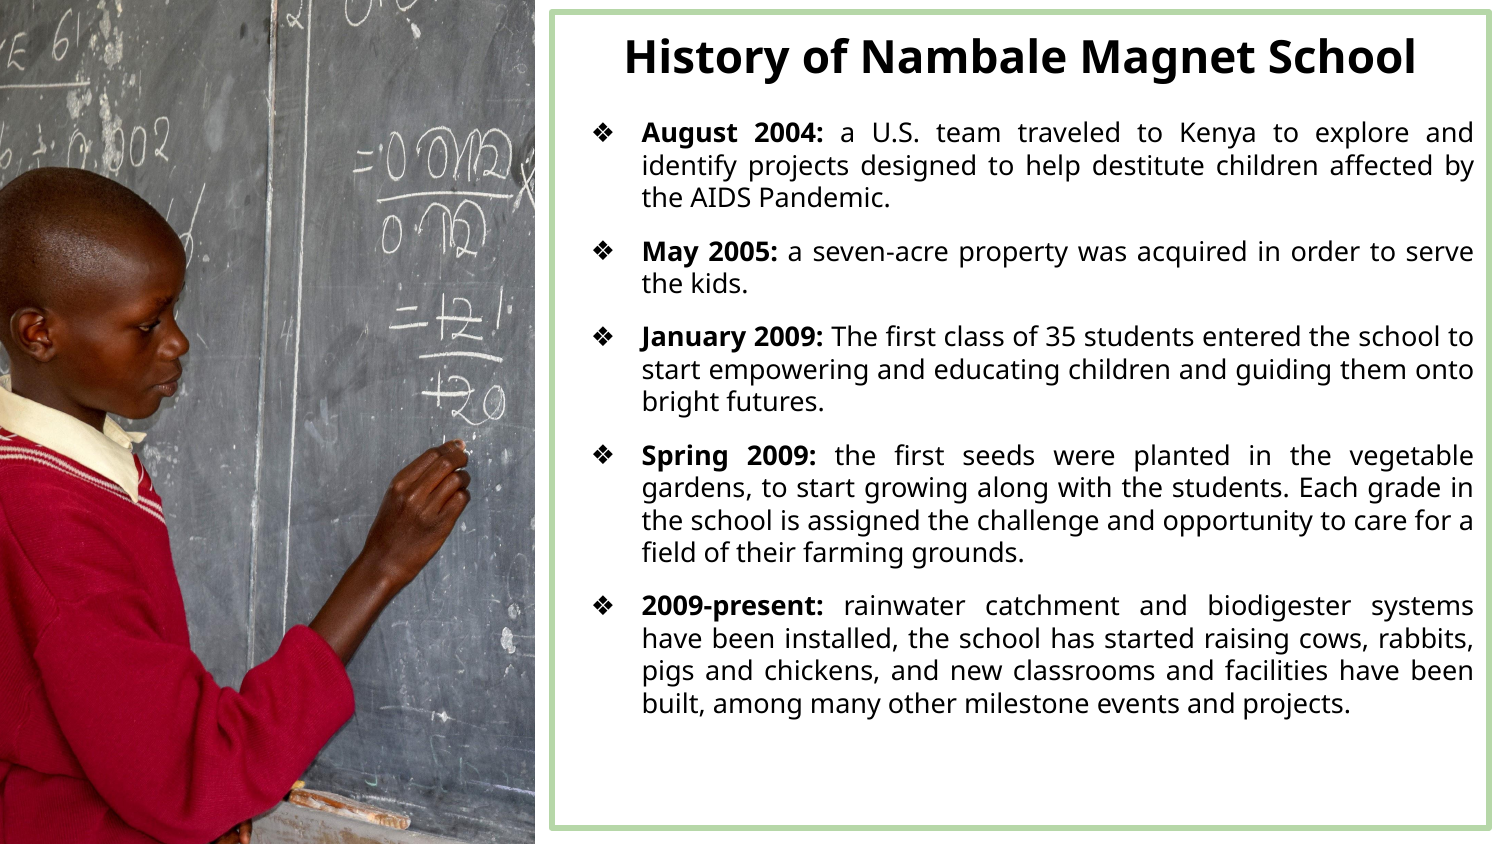

# History of Nambale Magnet School
August 2004: a U.S. team traveled to Kenya to explore and identify projects designed to help destitute children affected by the AIDS Pandemic.
May 2005: a seven-acre property was acquired in order to serve the kids.
January 2009: The first class of 35 students entered the school to start empowering and educating children and guiding them onto bright futures.
Spring 2009: the first seeds were planted in the vegetable gardens, to start growing along with the students. Each grade in the school is assigned the challenge and opportunity to care for a field of their farming grounds.
2009-present: rainwater catchment and biodigester systems have been installed, the school has started raising cows, rabbits, pigs and chickens, and new classrooms and facilities have been built, among many other milestone events and projects.